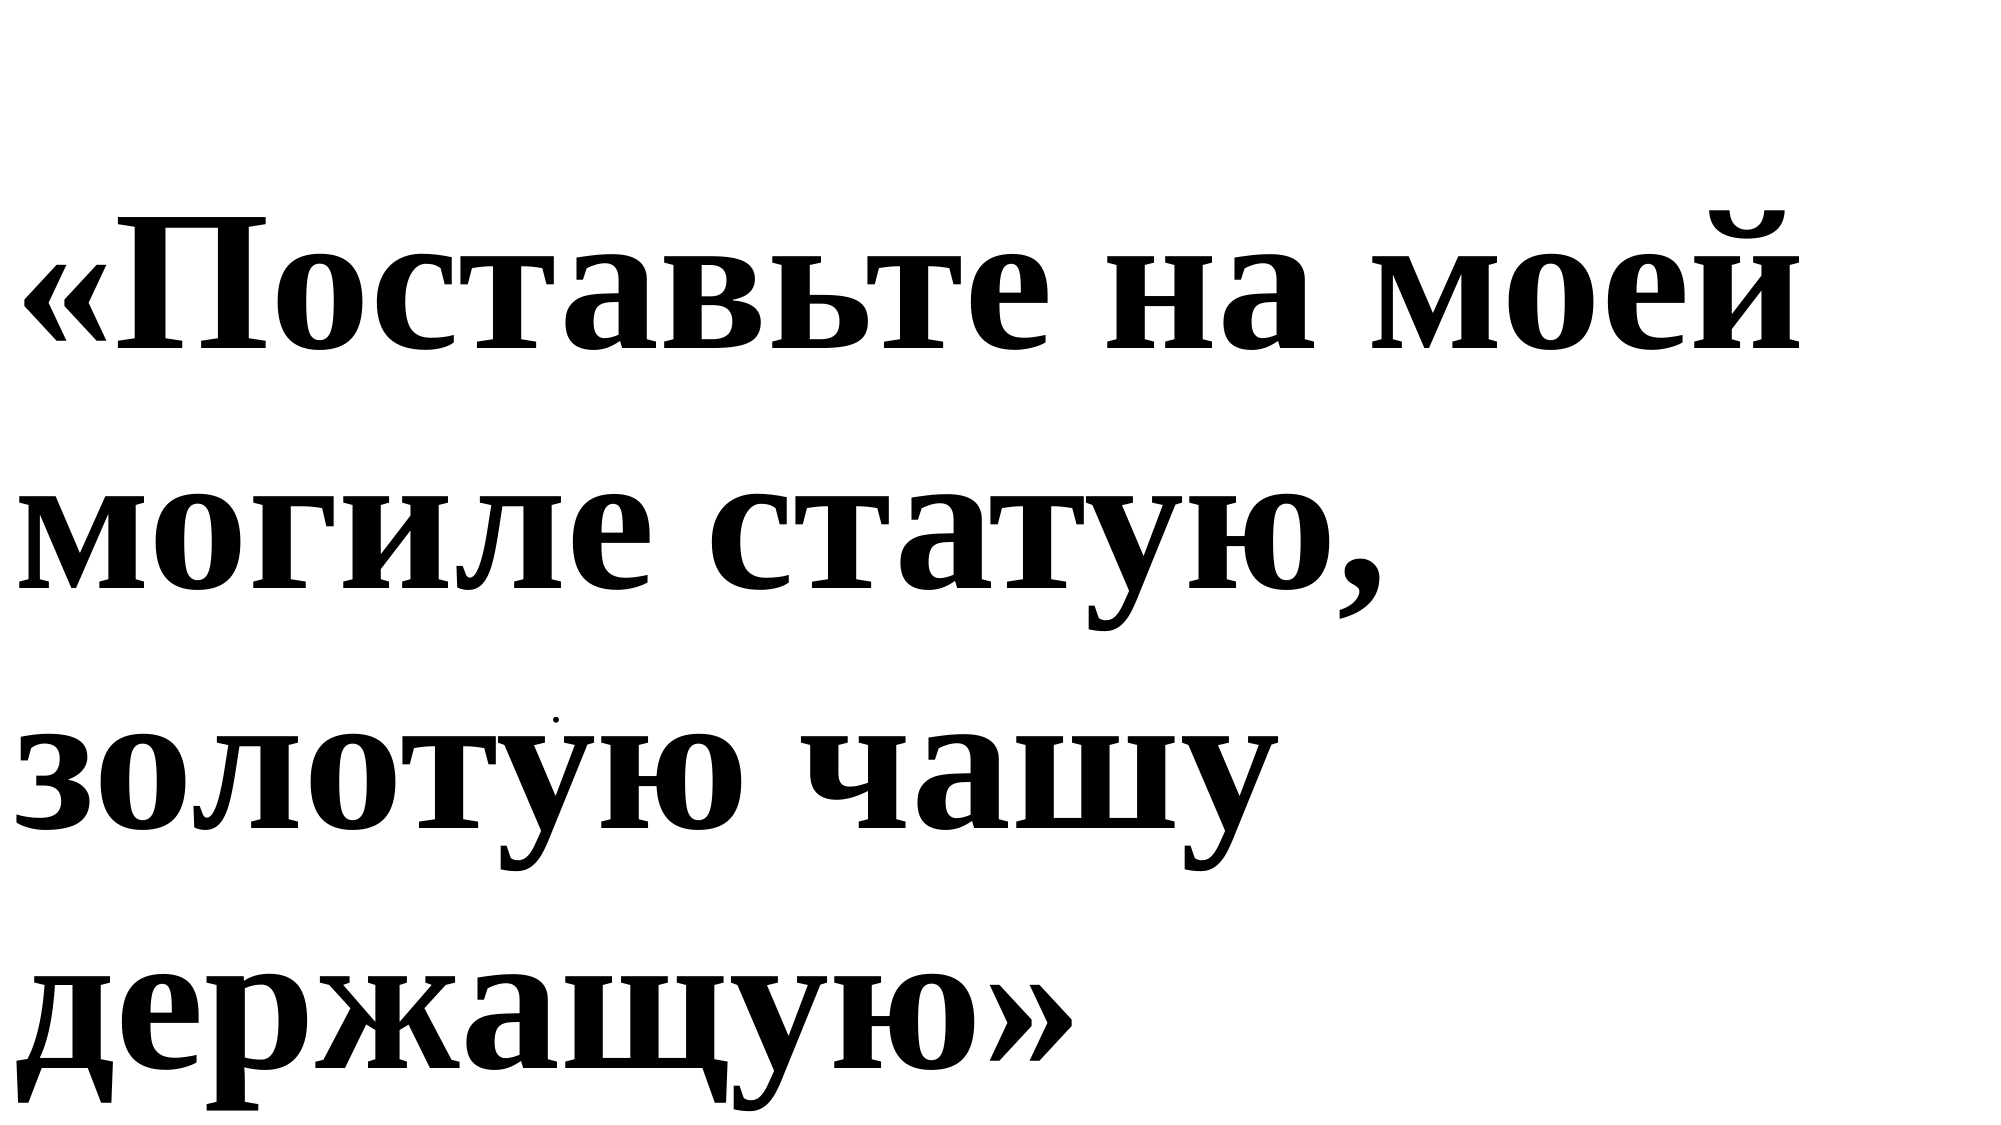

«Поставьте на моей могиле статую, золотую чашу держащую»
.